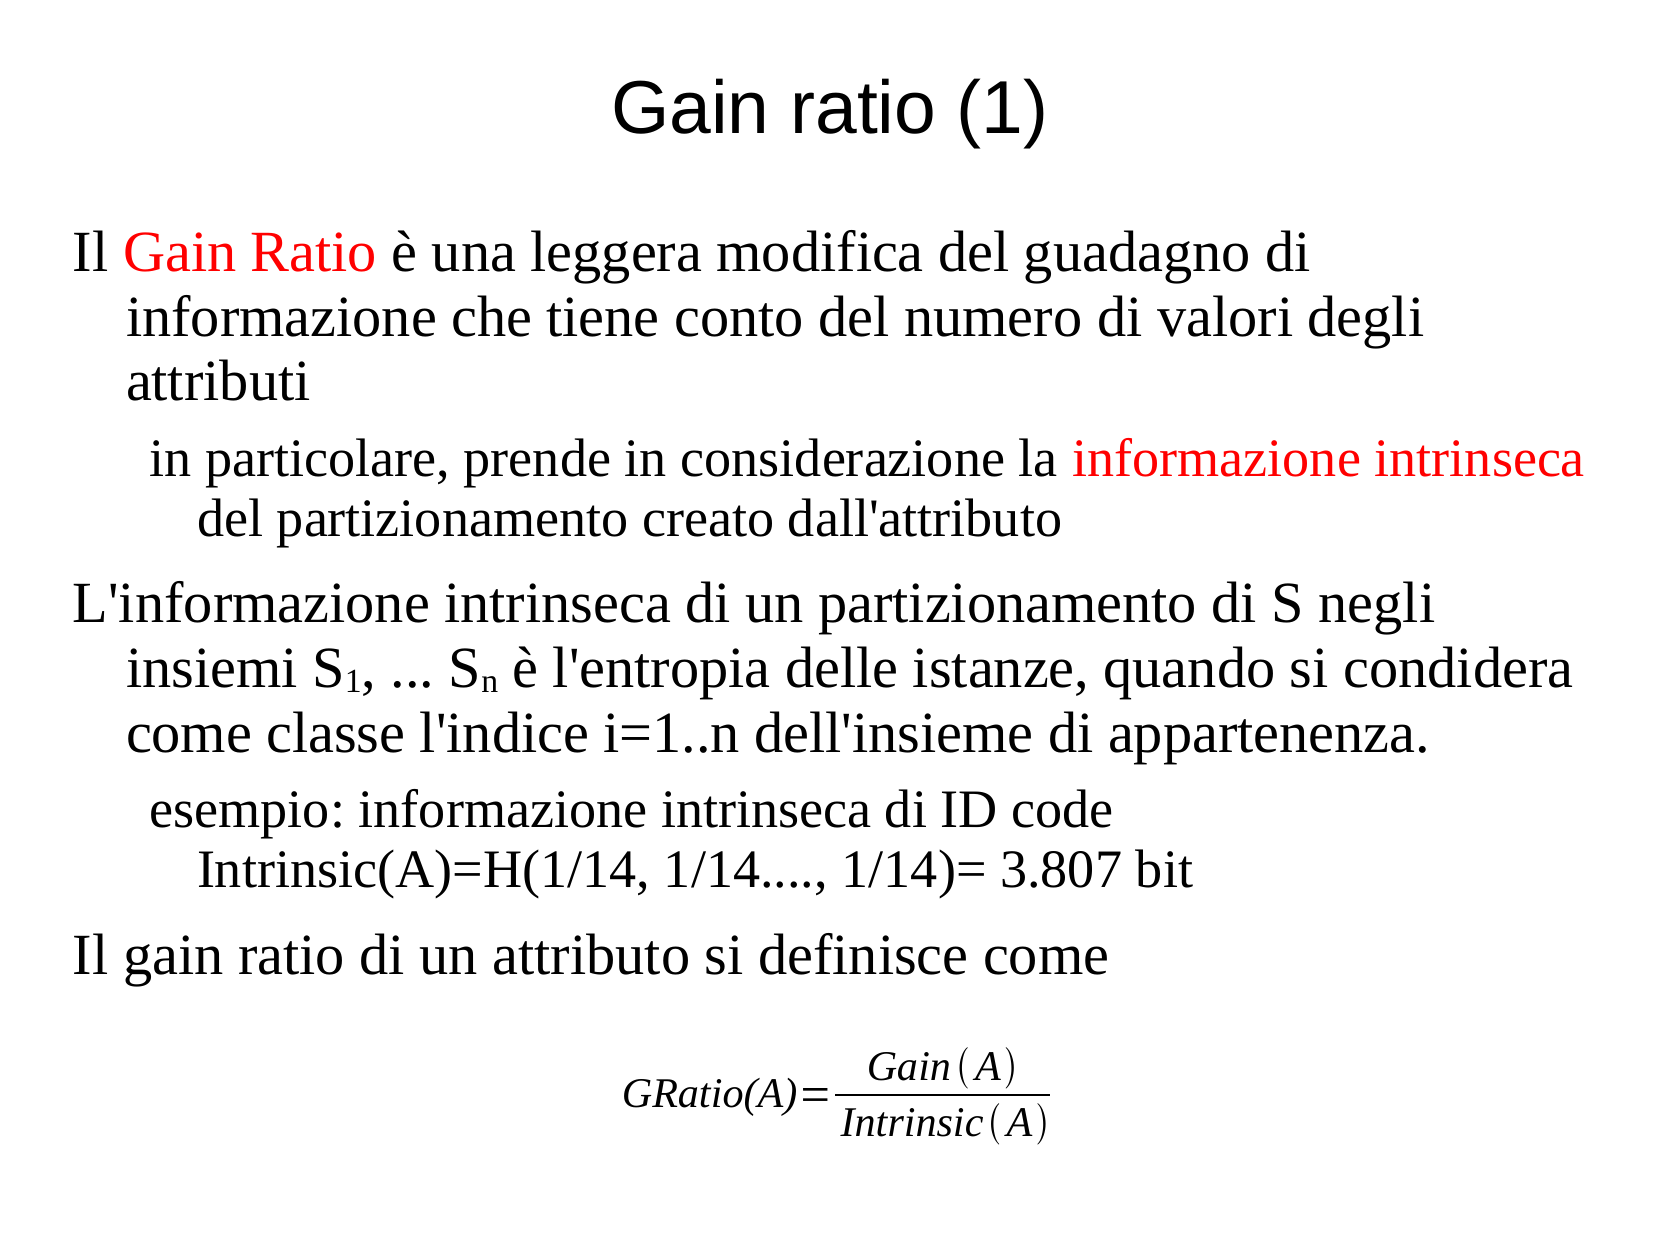

# Gain ratio (1)
Il Gain Ratio è una leggera modifica del guadagno di informazione che tiene conto del numero di valori degli attributi
in particolare, prende in considerazione la informazione intrinseca del partizionamento creato dall'attributo
L'informazione intrinseca di un partizionamento di S negli insiemi S1, ... Sn è l'entropia delle istanze, quando si condidera come classe l'indice i=1..n dell'insieme di appartenenza.
esempio: informazione intrinseca di ID code
Intrinsic(A)=H(1/14, 1/14...., 1/14)= 3.807 bit
Il gain ratio di un attributo si definisce come